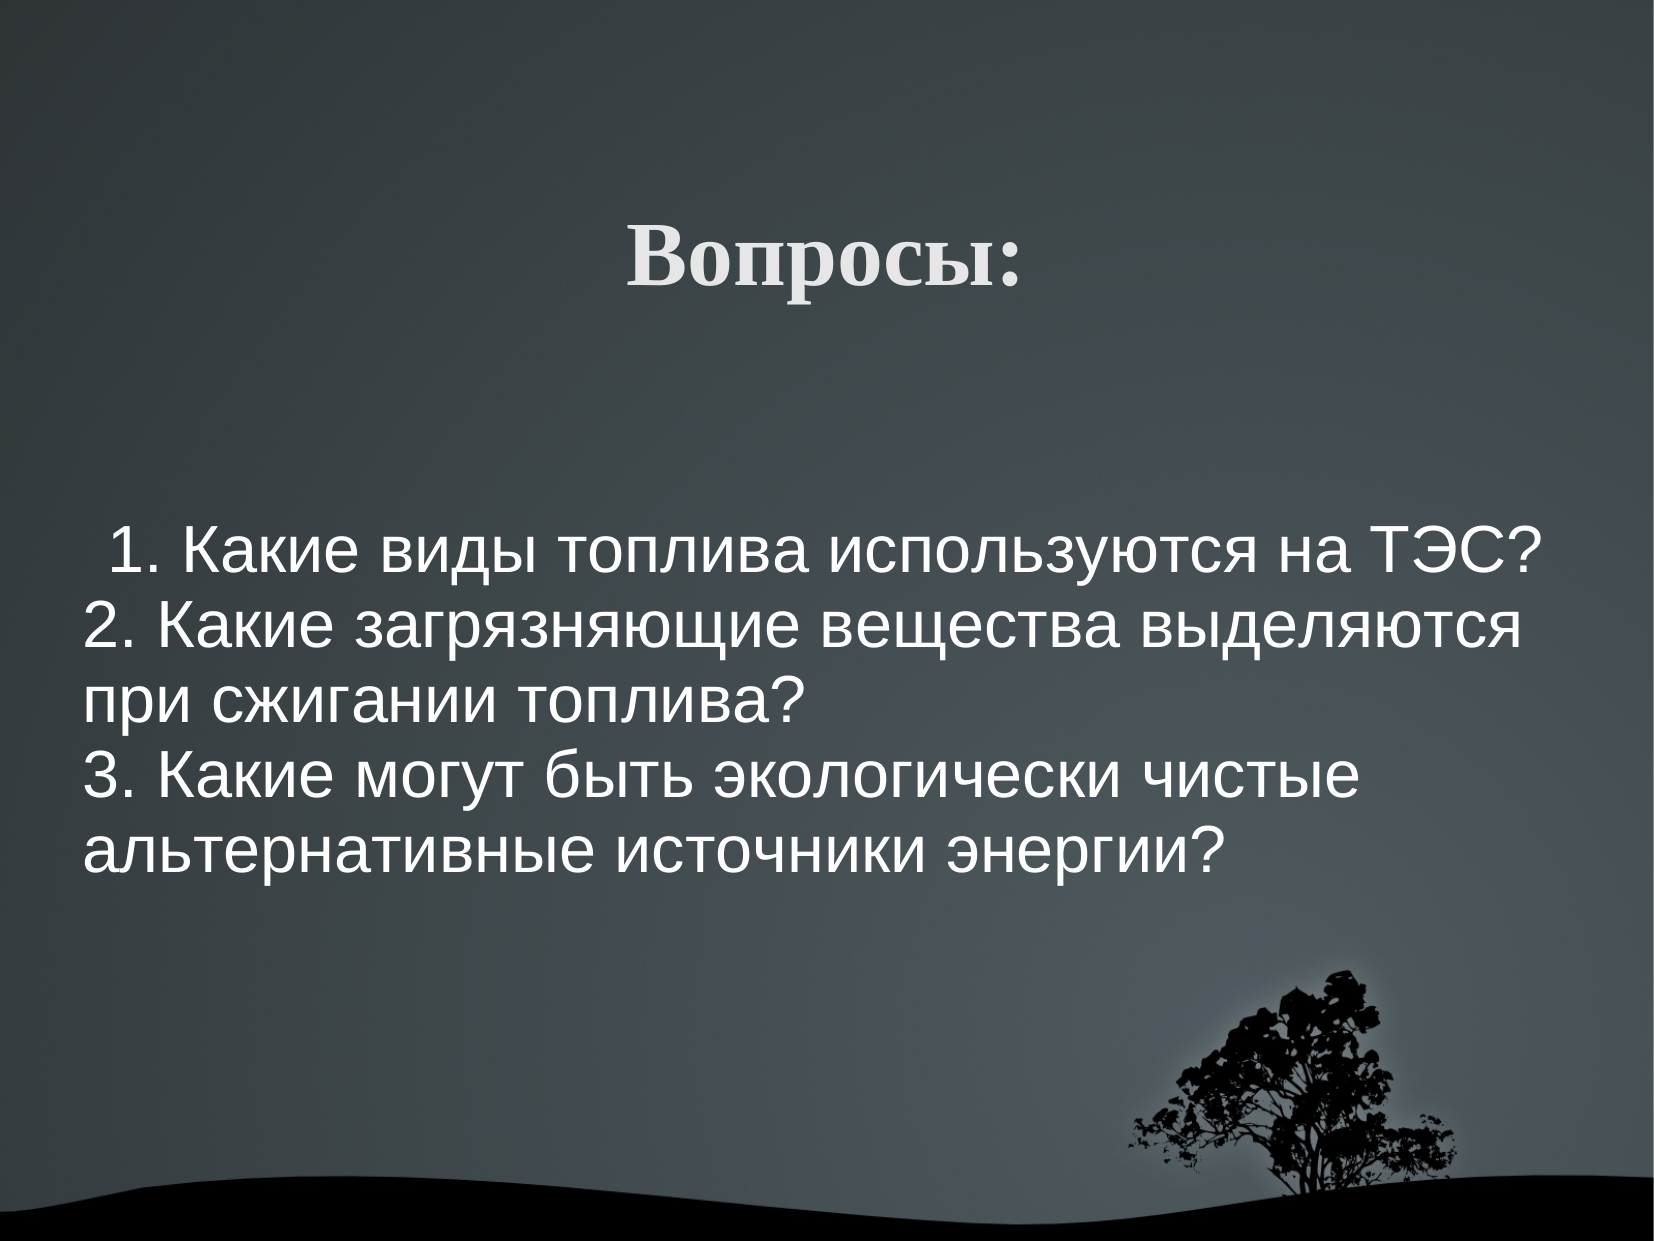

# Вопросы:
1. Какие виды топлива используются на ТЭС?
2. Какие загрязняющие вещества выделяются при сжигании топлива?
3. Какие могут быть экологически чистые альтернативные источники энергии?